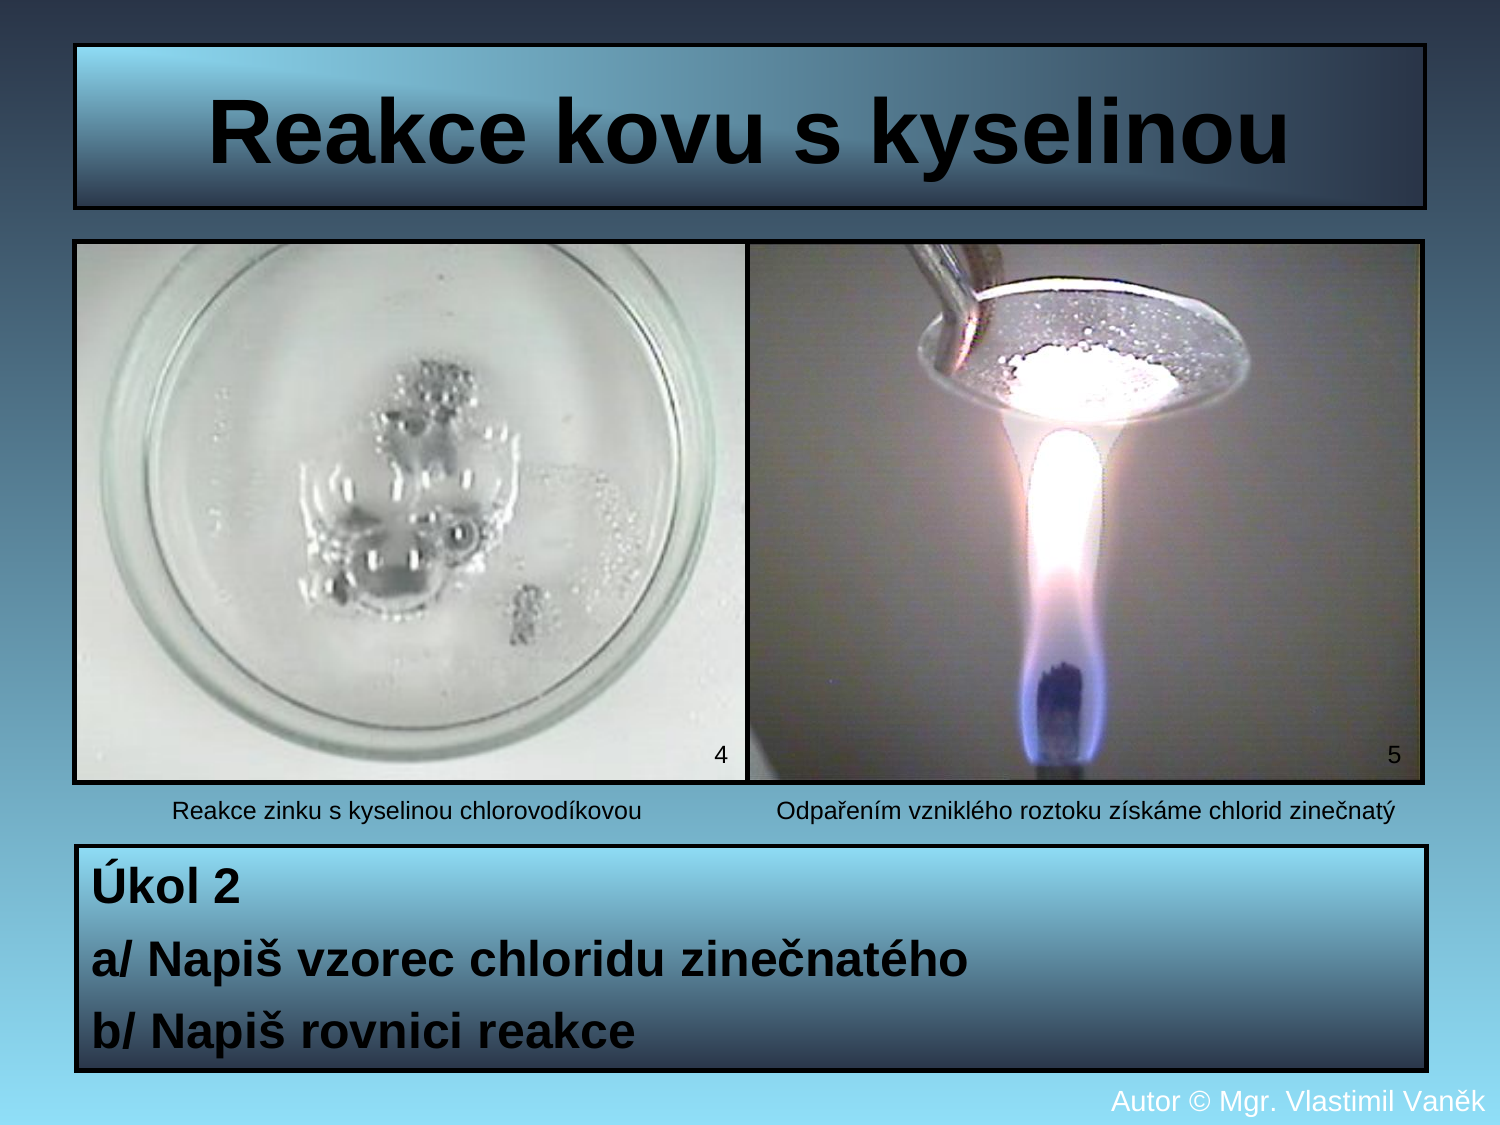

# Reakce kovu s kyselinou
4
5
Reakce zinku s kyselinou chlorovodíkovou
Odpařením vzniklého roztoku získáme chlorid zinečnatý
Úkol 2
a/ Napiš vzorec chloridu zinečnatého
b/ Napiš rovnici reakce
Autor © Mgr. Vlastimil Vaněk